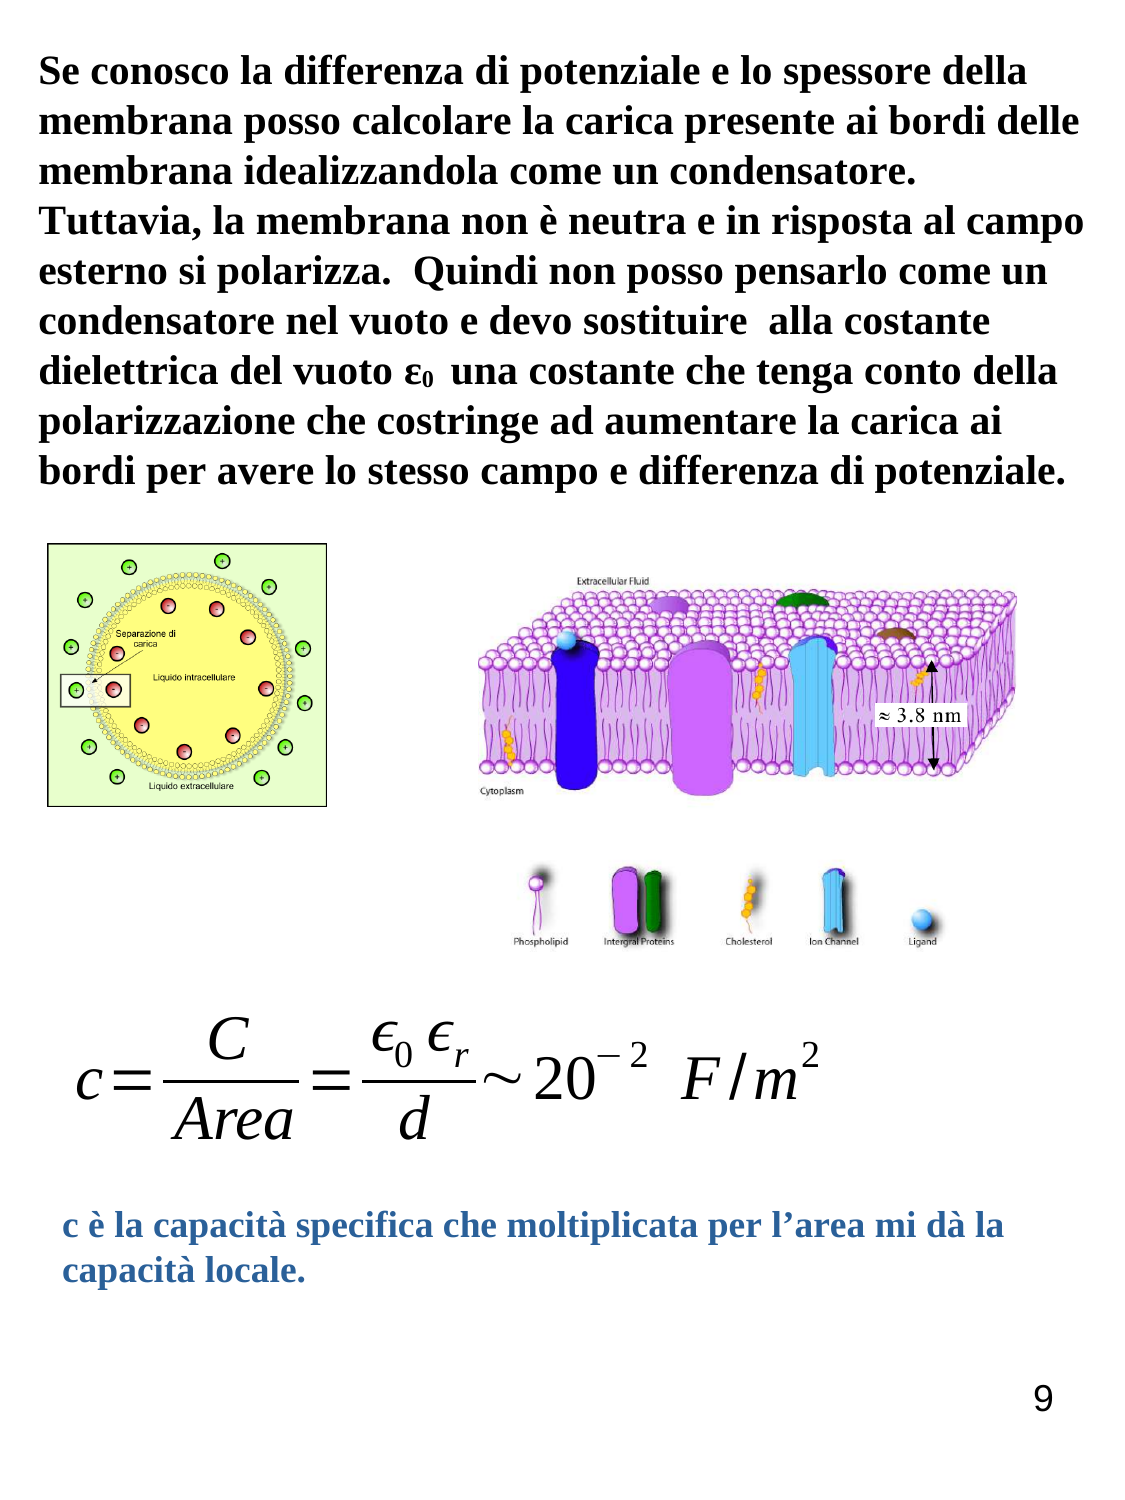

Se conosco la differenza di potenziale e lo spessore della membrana posso calcolare la carica presente ai bordi delle membrana idealizzandola come un condensatore. Tuttavia, la membrana non è neutra e in risposta al campo esterno si polarizza. Quindi non posso pensarlo come un condensatore nel vuoto e devo sostituire alla costante dielettrica del vuoto ε0 una costante che tenga conto della polarizzazione che costringe ad aumentare la carica ai bordi per avere lo stesso campo e differenza di potenziale.
c è la capacità specifica che moltiplicata per l’area mi dà la capacità locale.
P13 Elettrostatica 2
9